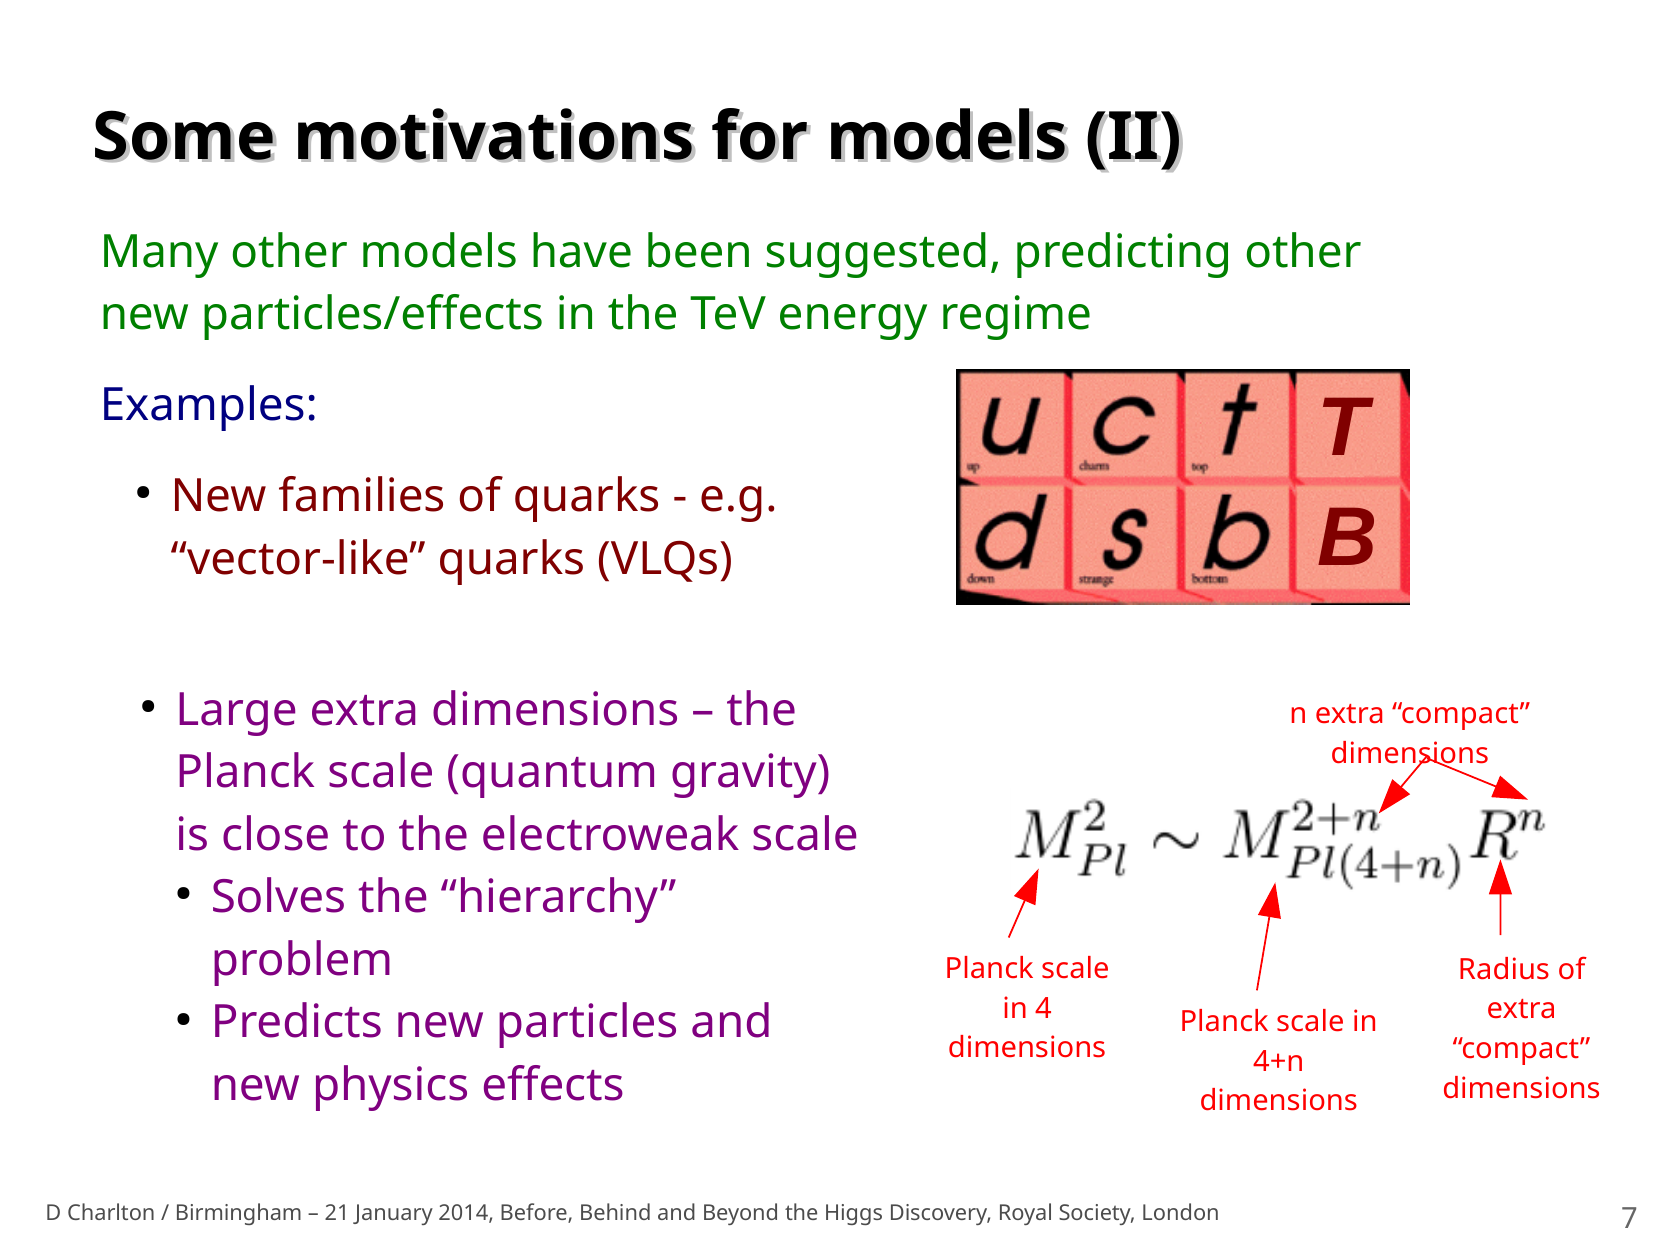

Some motivations for models (II)
Many other models have been suggested, predicting other new particles/effects in the TeV energy regime
Examples:
New families of quarks - e.g. “vector-like” quarks (VLQs)
T
B
Large extra dimensions – the Planck scale (quantum gravity) is close to the electroweak scale
Solves the “hierarchy” problem
Predicts new particles and new physics effects
n extra “compact” dimensions
Planck scale in 4 dimensions
Radius of extra “compact” dimensions
Planck scale in 4+n dimensions